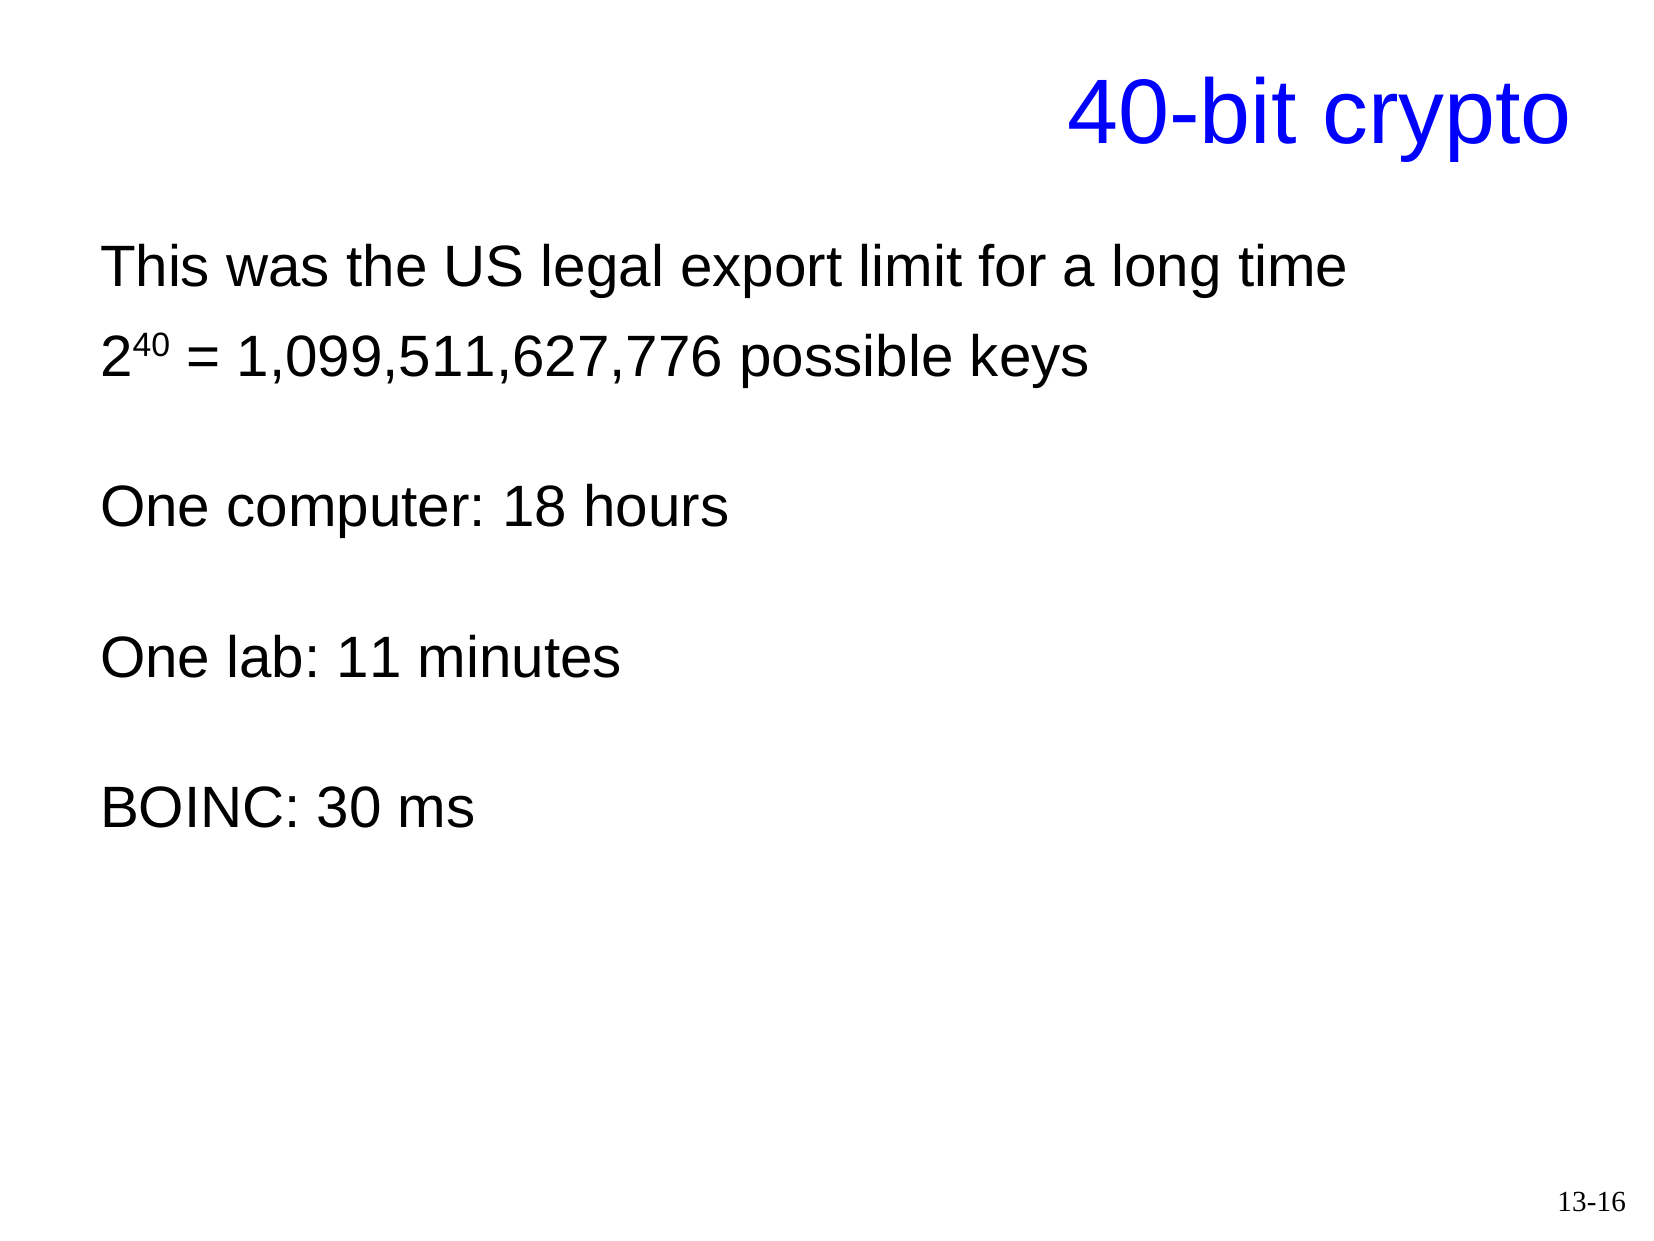

# 40-bit crypto
This was the US legal export limit for a long time
240 = 1,099,511,627,776 possible keys
One computer: 18 hours
One lab: 11 minutes
BOINC: 30 ms